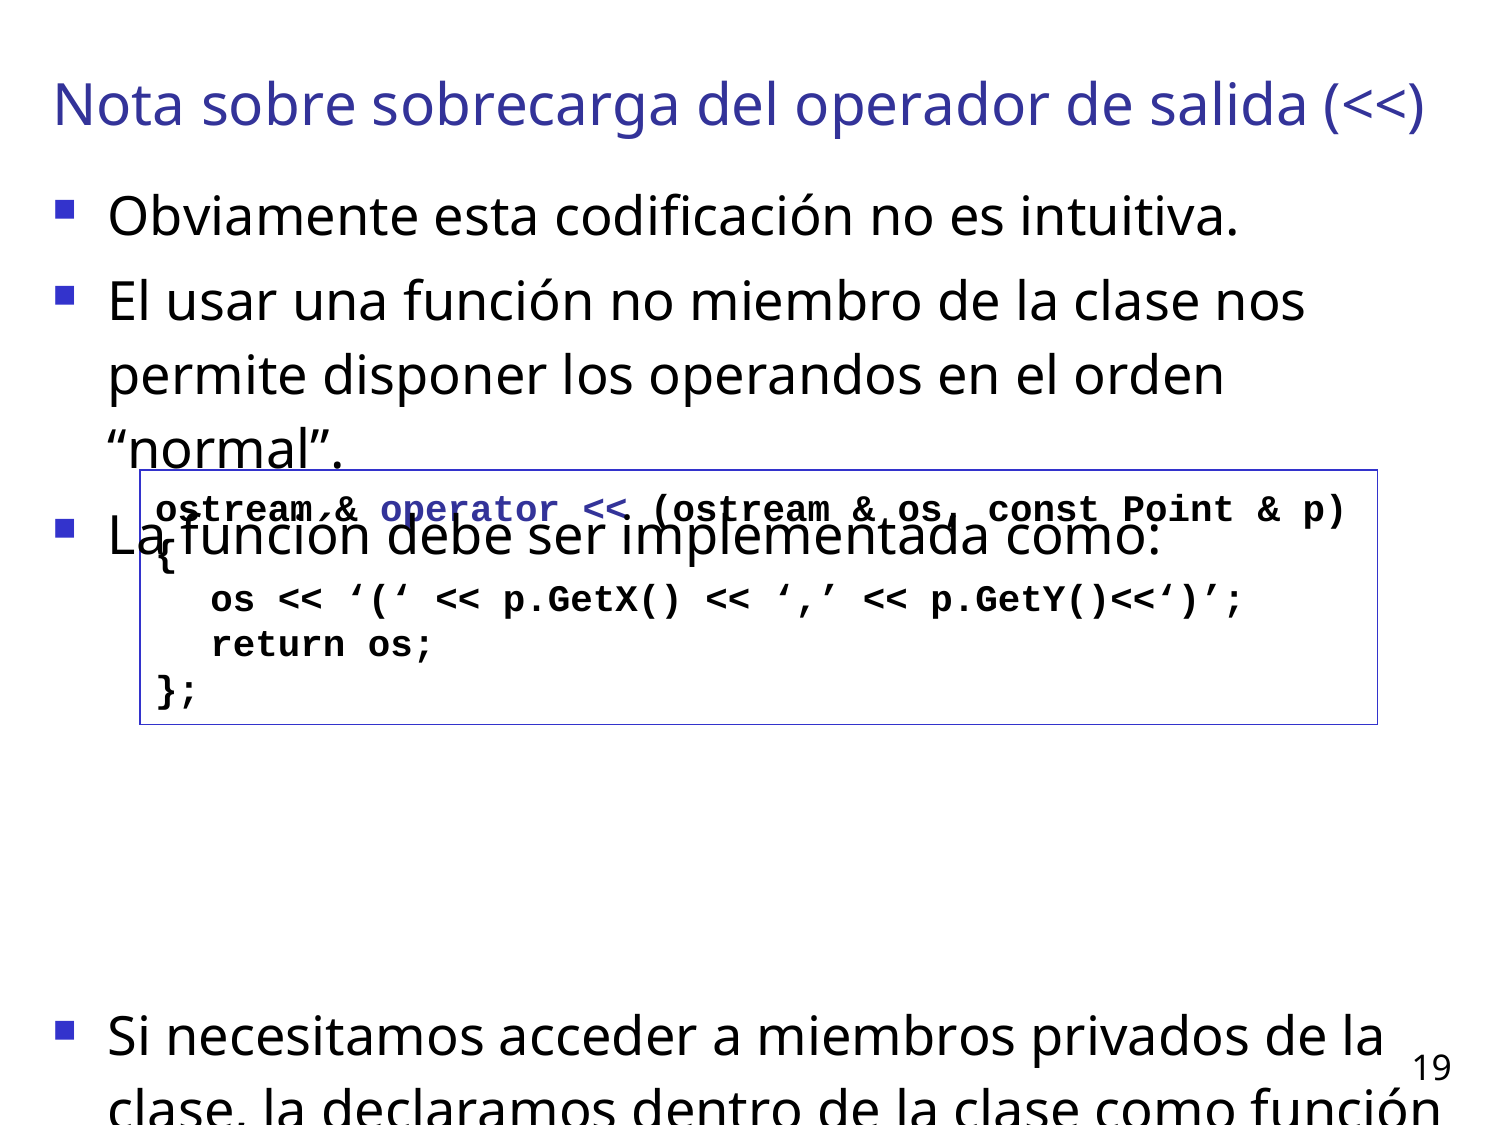

# Nota sobre sobrecarga del operador de salida (<<)‏
Obviamente esta codificación no es intuitiva.
El usar una función no miembro de la clase nos permite disponer los operandos en el orden “normal”.
La función debe ser implementada como:
Si necesitamos acceder a miembros privados de la clase, la declaramos dentro de la clase como función amiga.
ostream & operator << (ostream & os, const Point & p)‏
{
	os << ‘(‘ << p.GetX() << ‘,’ << p.GetY()<<‘)’;
	return os;
};
19